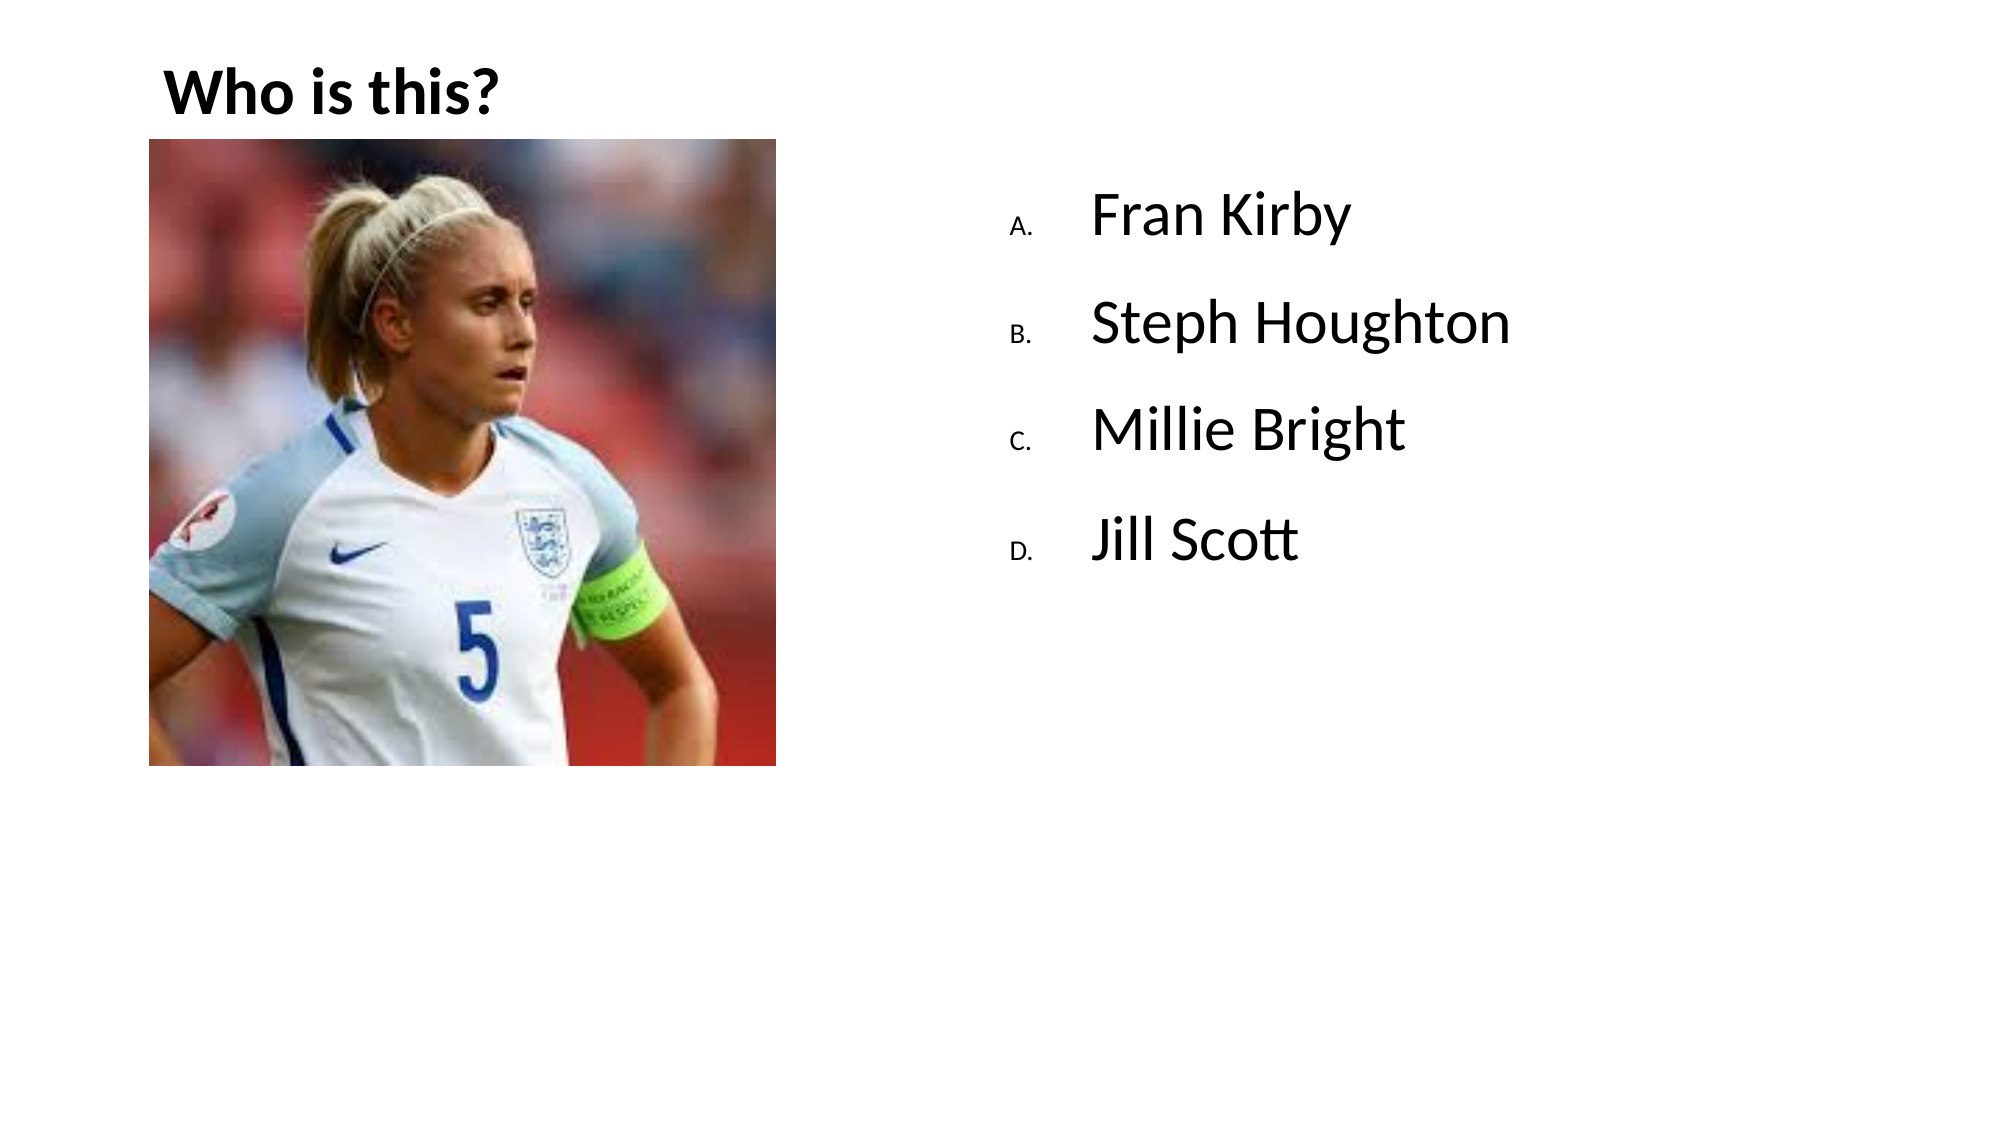

Who is this?
# Fran Kirby
Steph Houghton
Millie Bright
Jill Scott